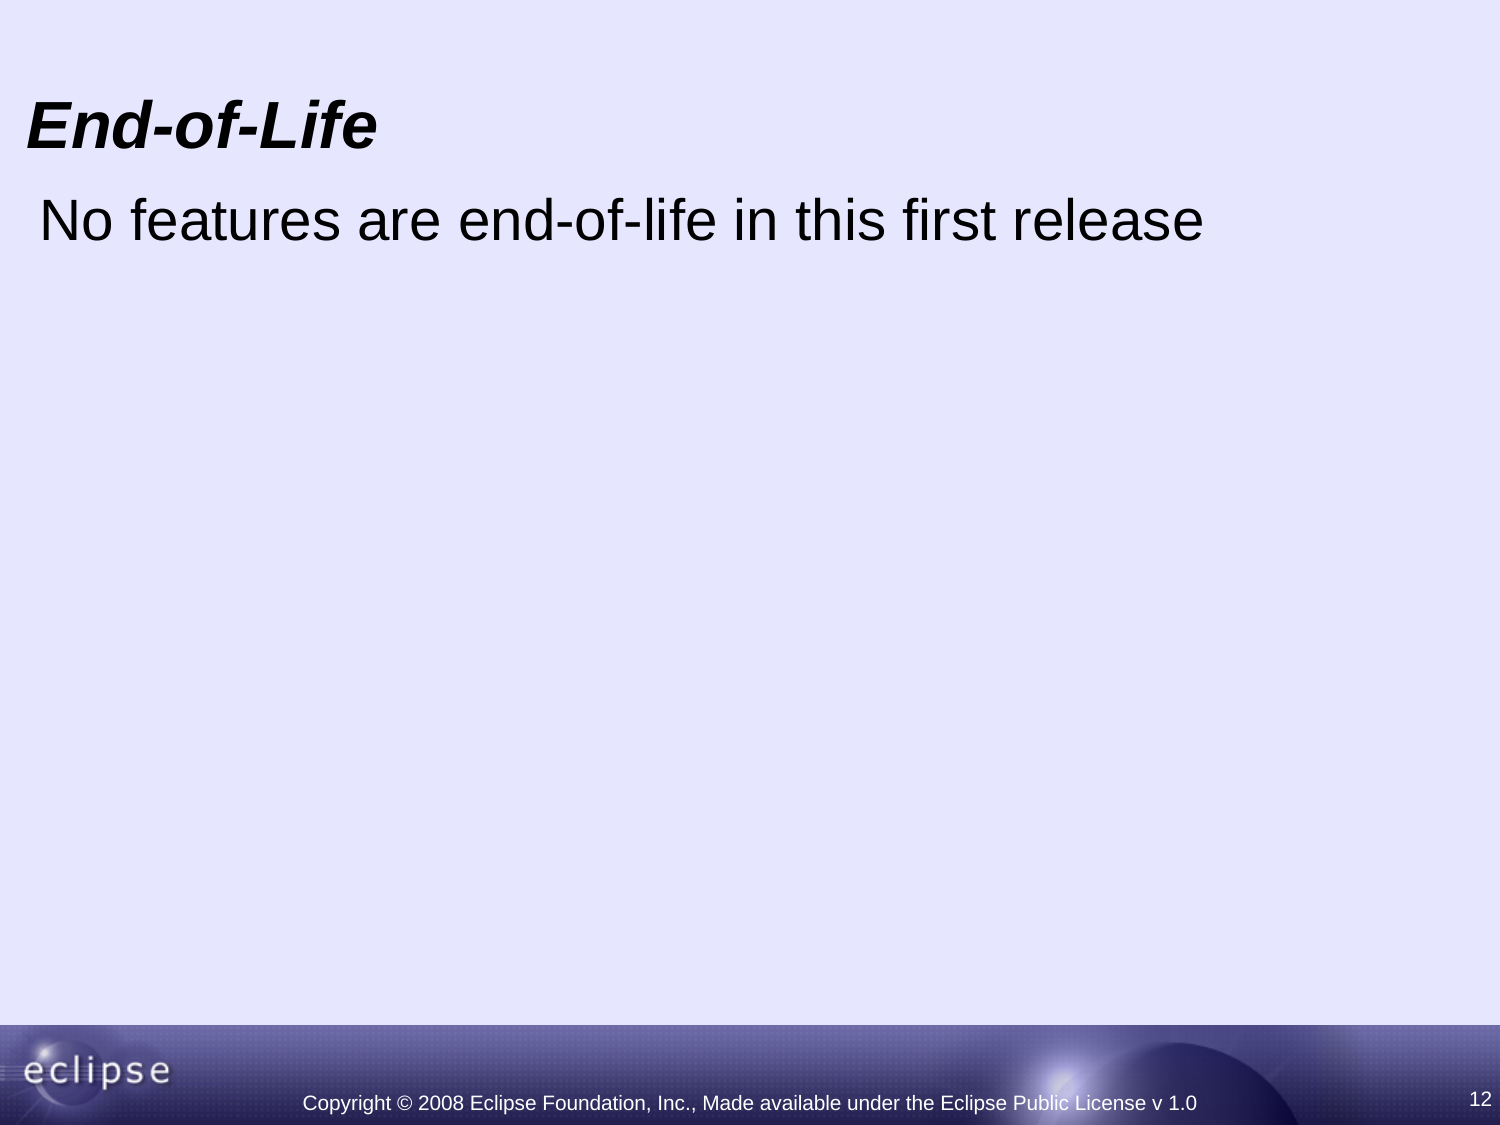

# End-of-Life
No features are end-of-life in this first release
12